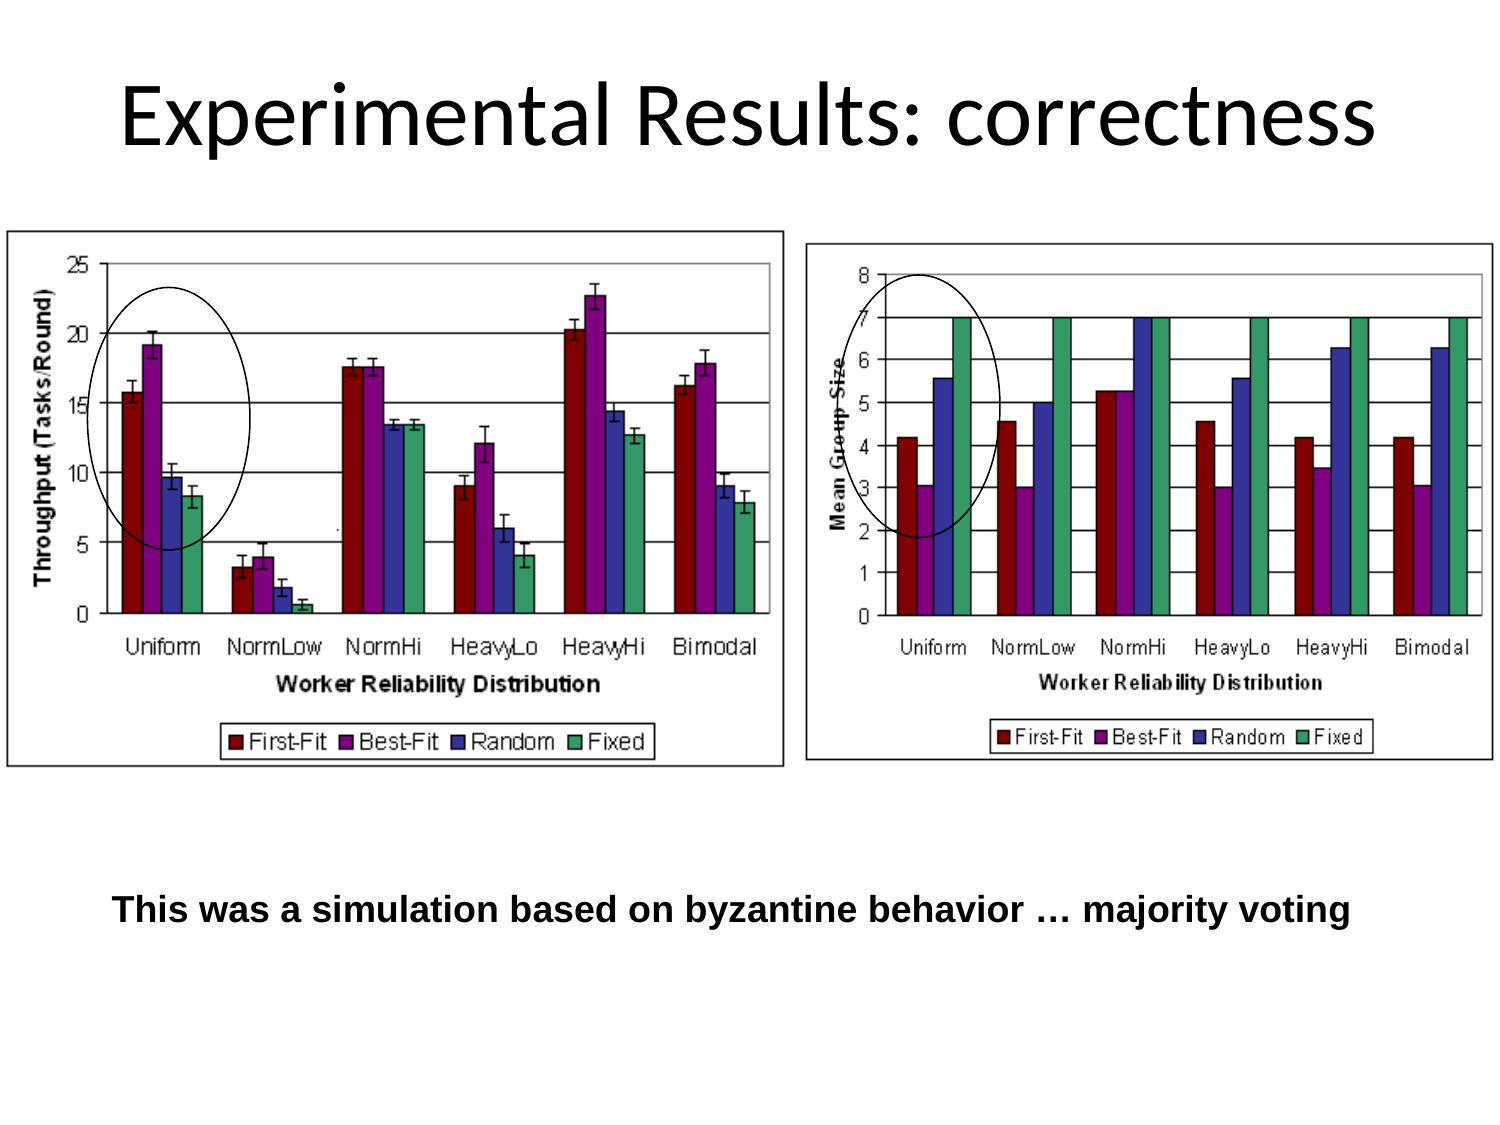

# Experimental Results: correctness
This was a simulation based on byzantine behavior … majority voting